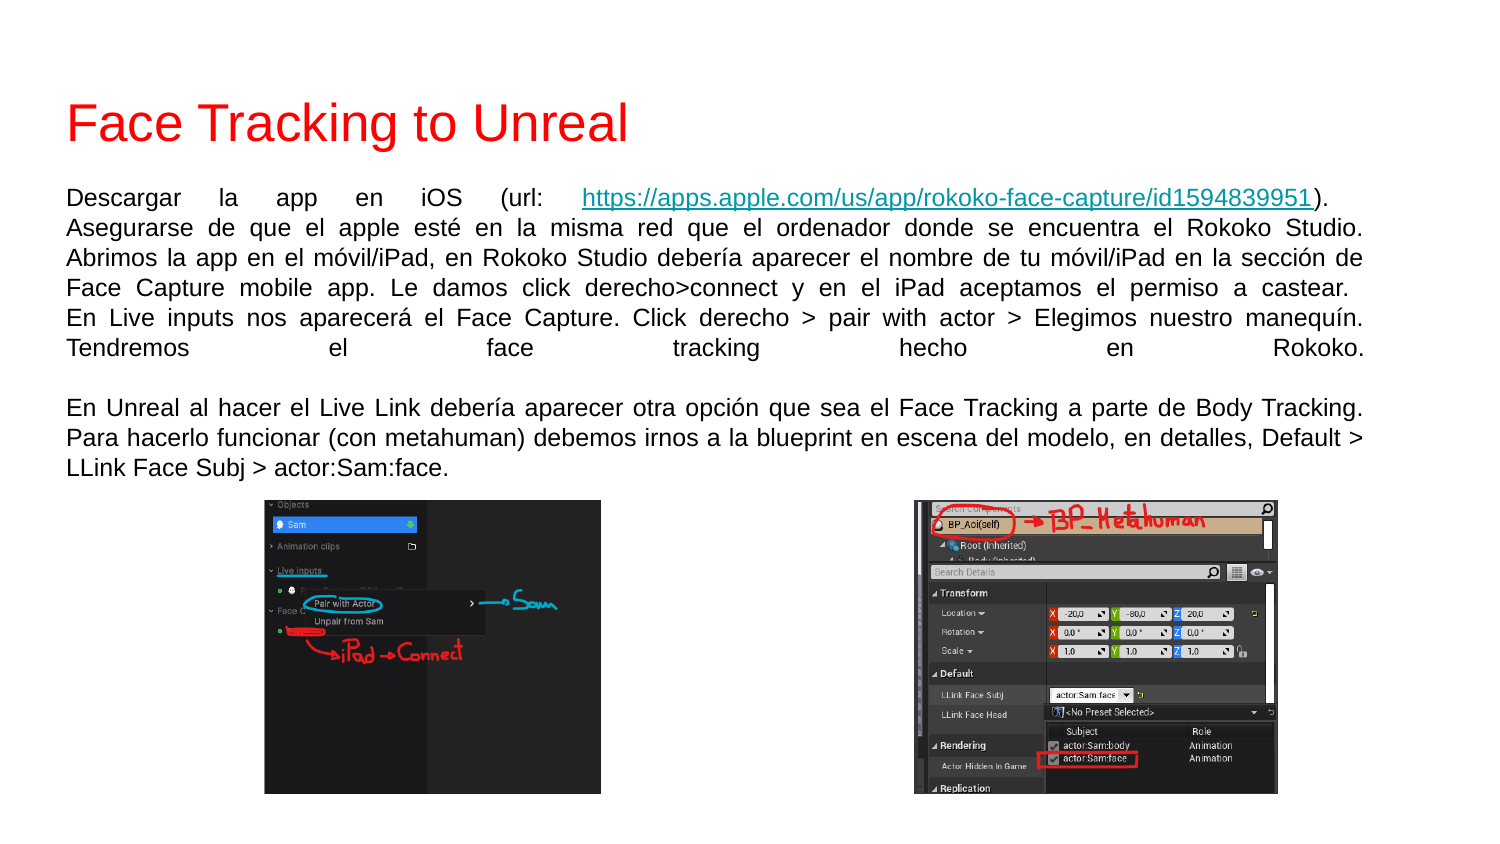

# Face Tracking to Unreal
Descargar la app en iOS (url: https://apps.apple.com/us/app/rokoko-face-capture/id1594839951).
Asegurarse de que el apple esté en la misma red que el ordenador donde se encuentra el Rokoko Studio.
Abrimos la app en el móvil/iPad, en Rokoko Studio debería aparecer el nombre de tu móvil/iPad en la sección de Face Capture mobile app. Le damos click derecho>connect y en el iPad aceptamos el permiso a castear.
En Live inputs nos aparecerá el Face Capture. Click derecho > pair with actor > Elegimos nuestro manequín.
Tendremos el face tracking hecho en Rokoko.
En Unreal al hacer el Live Link debería aparecer otra opción que sea el Face Tracking a parte de Body Tracking. Para hacerlo funcionar (con metahuman) debemos irnos a la blueprint en escena del modelo, en detalles, Default > LLink Face Subj > actor:Sam:face.